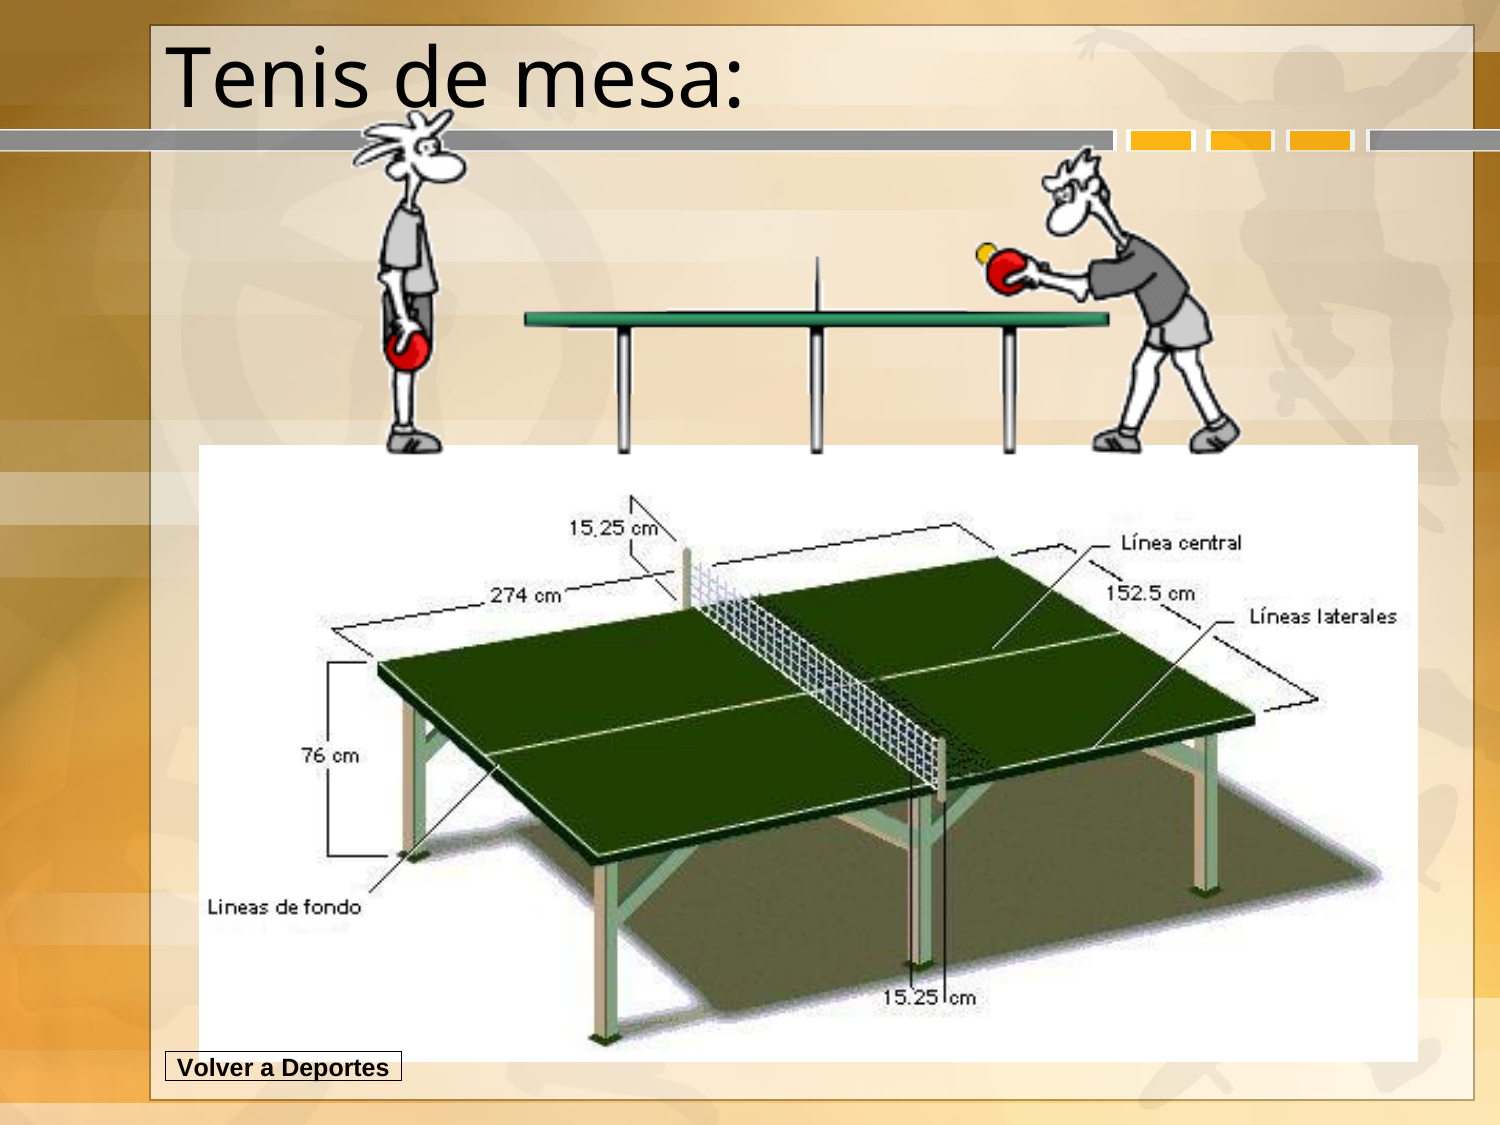

# Tenis de mesa:
Volver a Deportes